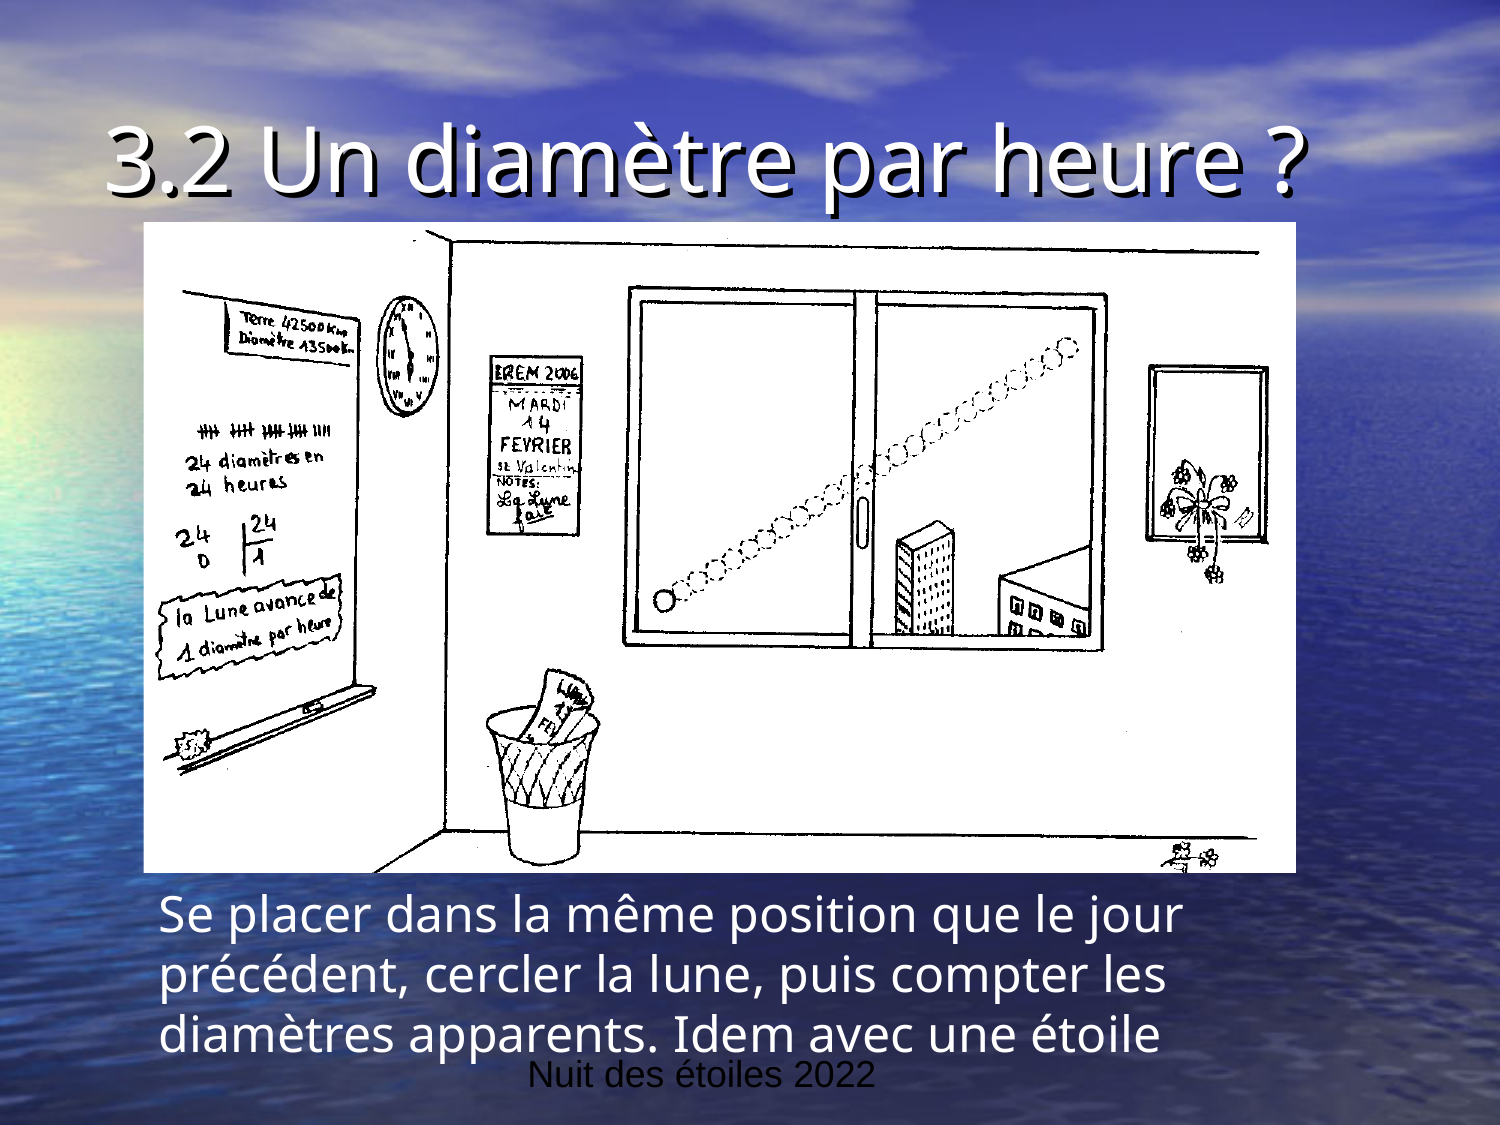

# 3.2 Un diamètre par heure ?
Se placer dans la même position que le jour précédent, cercler la lune, puis compter les diamètres apparents. Idem avec une étoile
Nuit des étoiles 2022